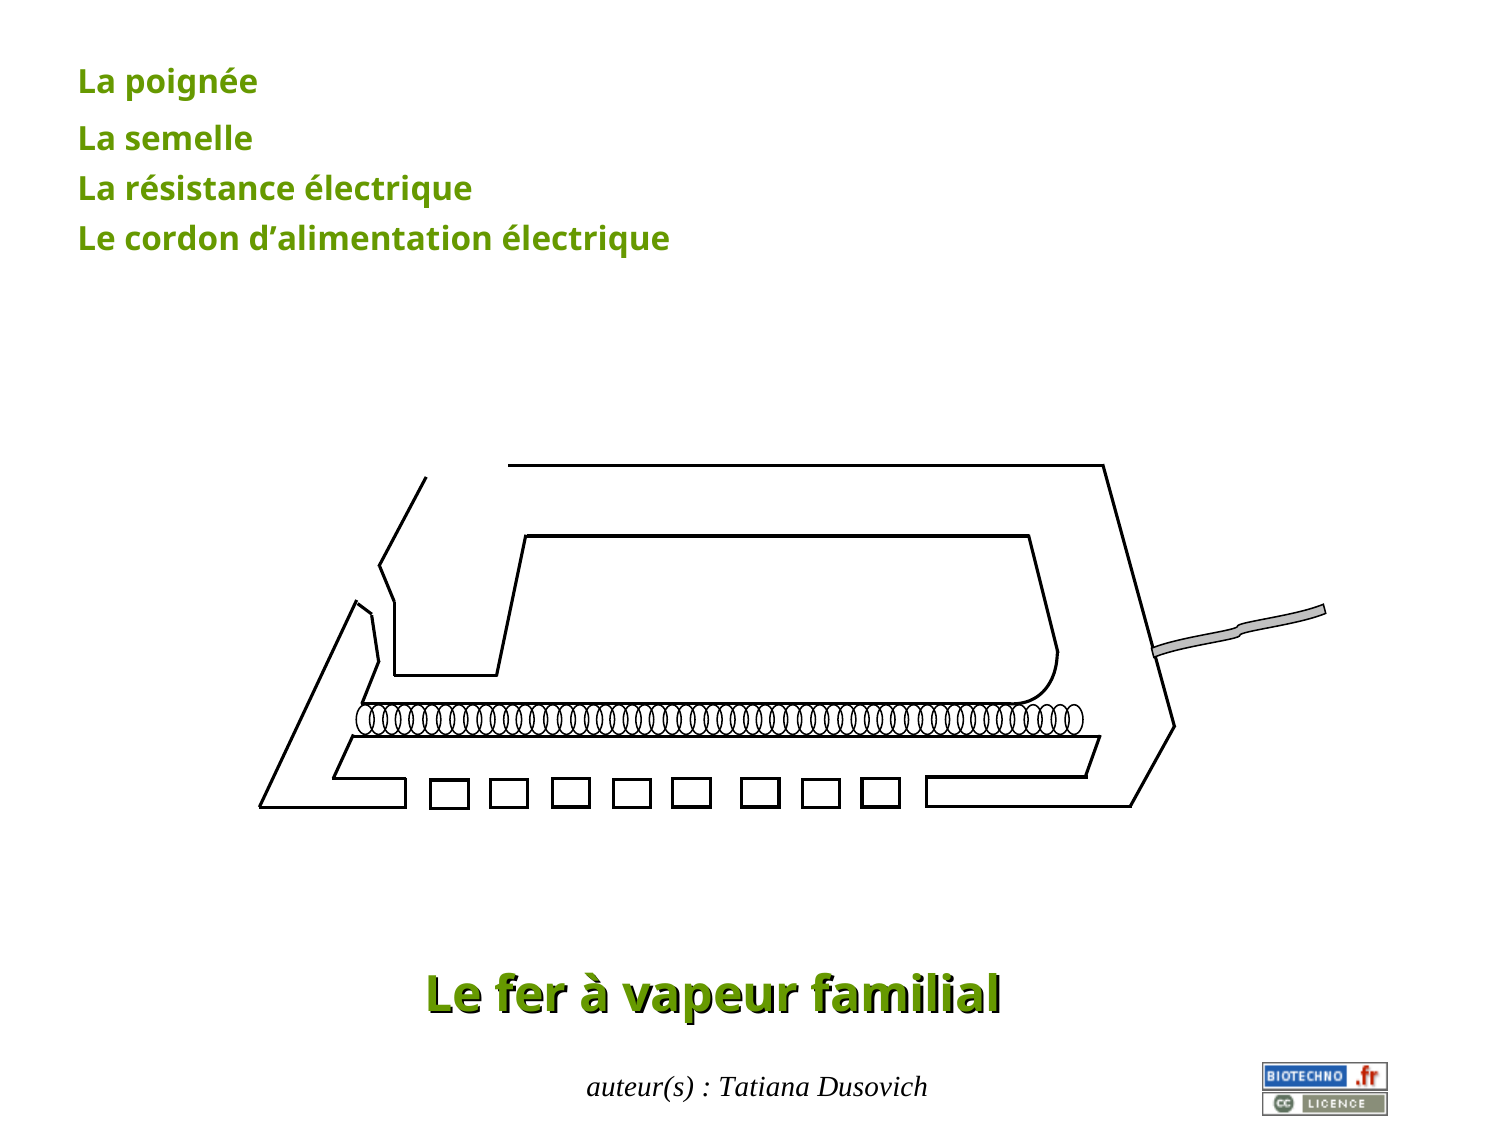

La poignée
La semelle
La résistance électrique
Le cordon d’alimentation électrique
Le fer à vapeur familial